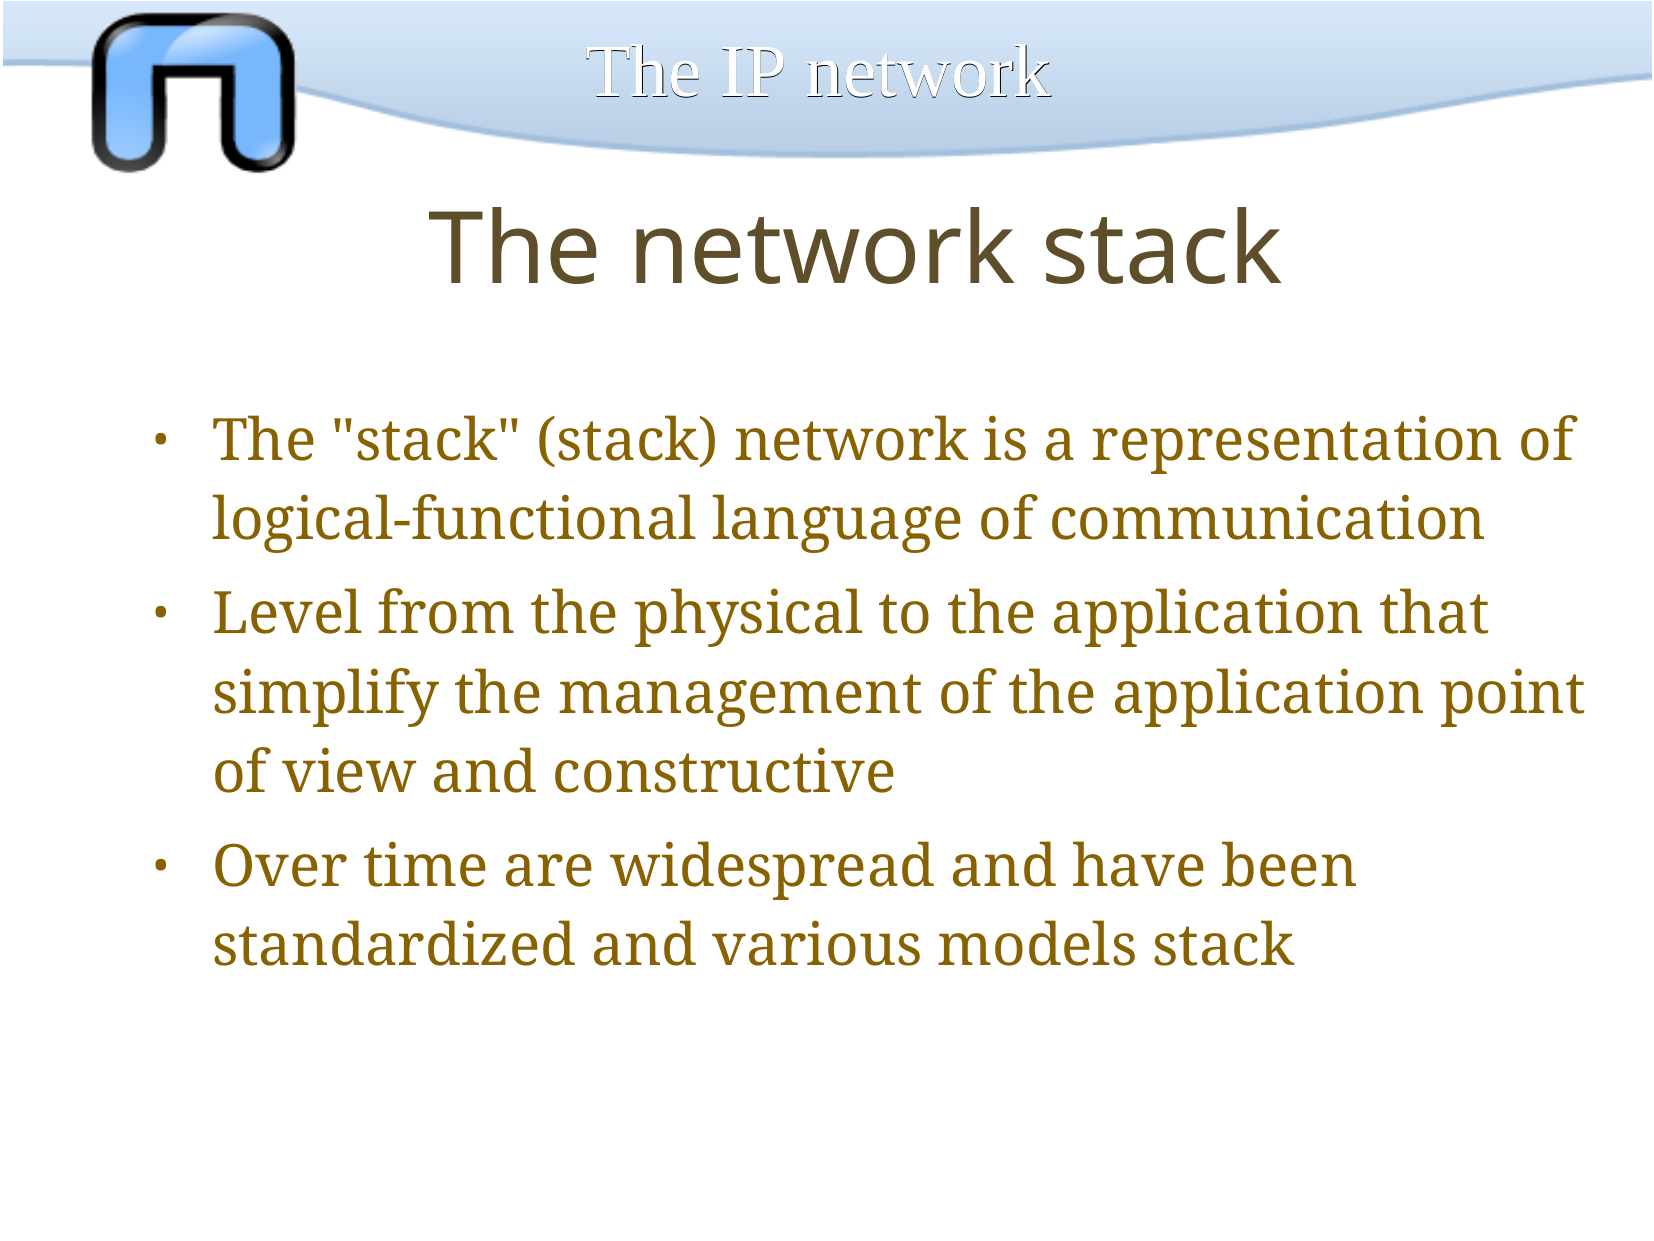

The IP network
The network stack
# The "stack" (stack) network is a representation of logical-functional language of communication
Level from the physical to the application that simplify the management of the application point of view and constructive
Over time are widespread and have been standardized and various models stack